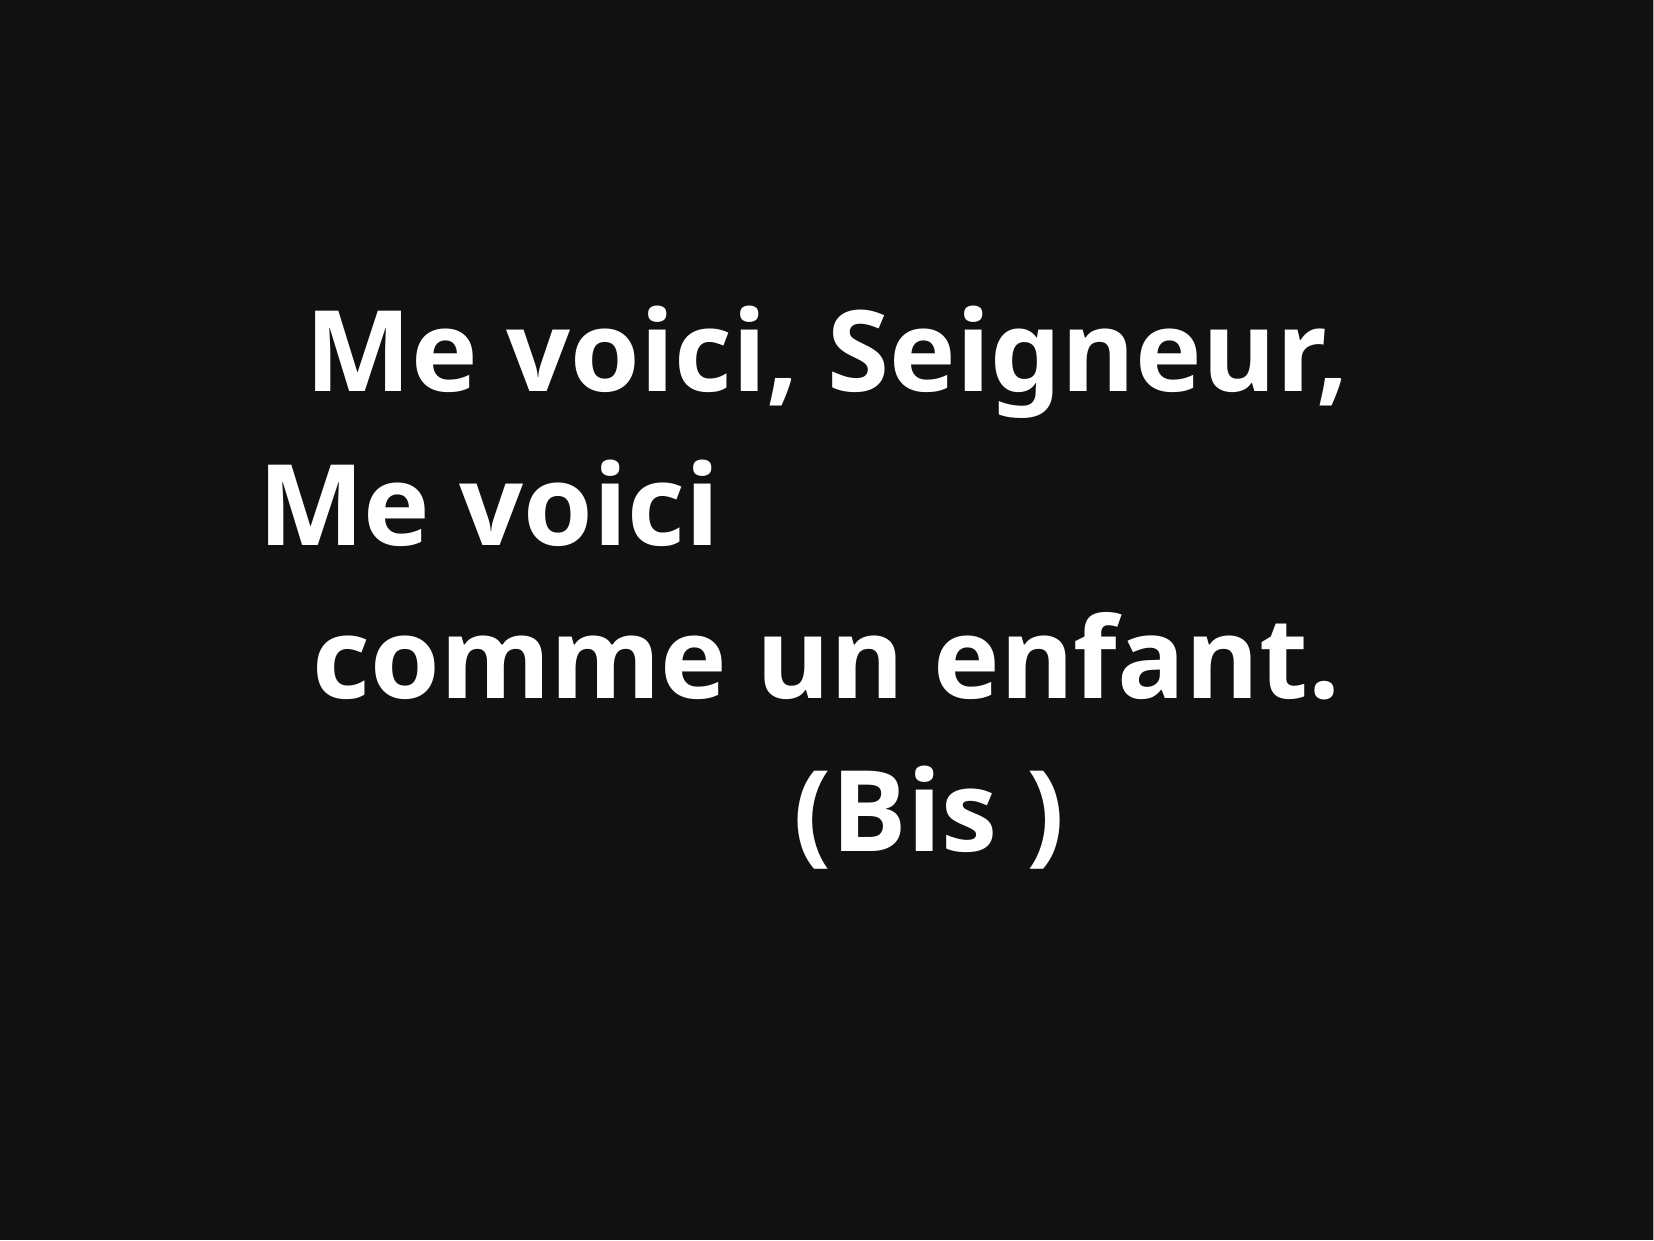

# Me voici, Seigneur,
 Me voici
comme un enfant.
 (Bis )